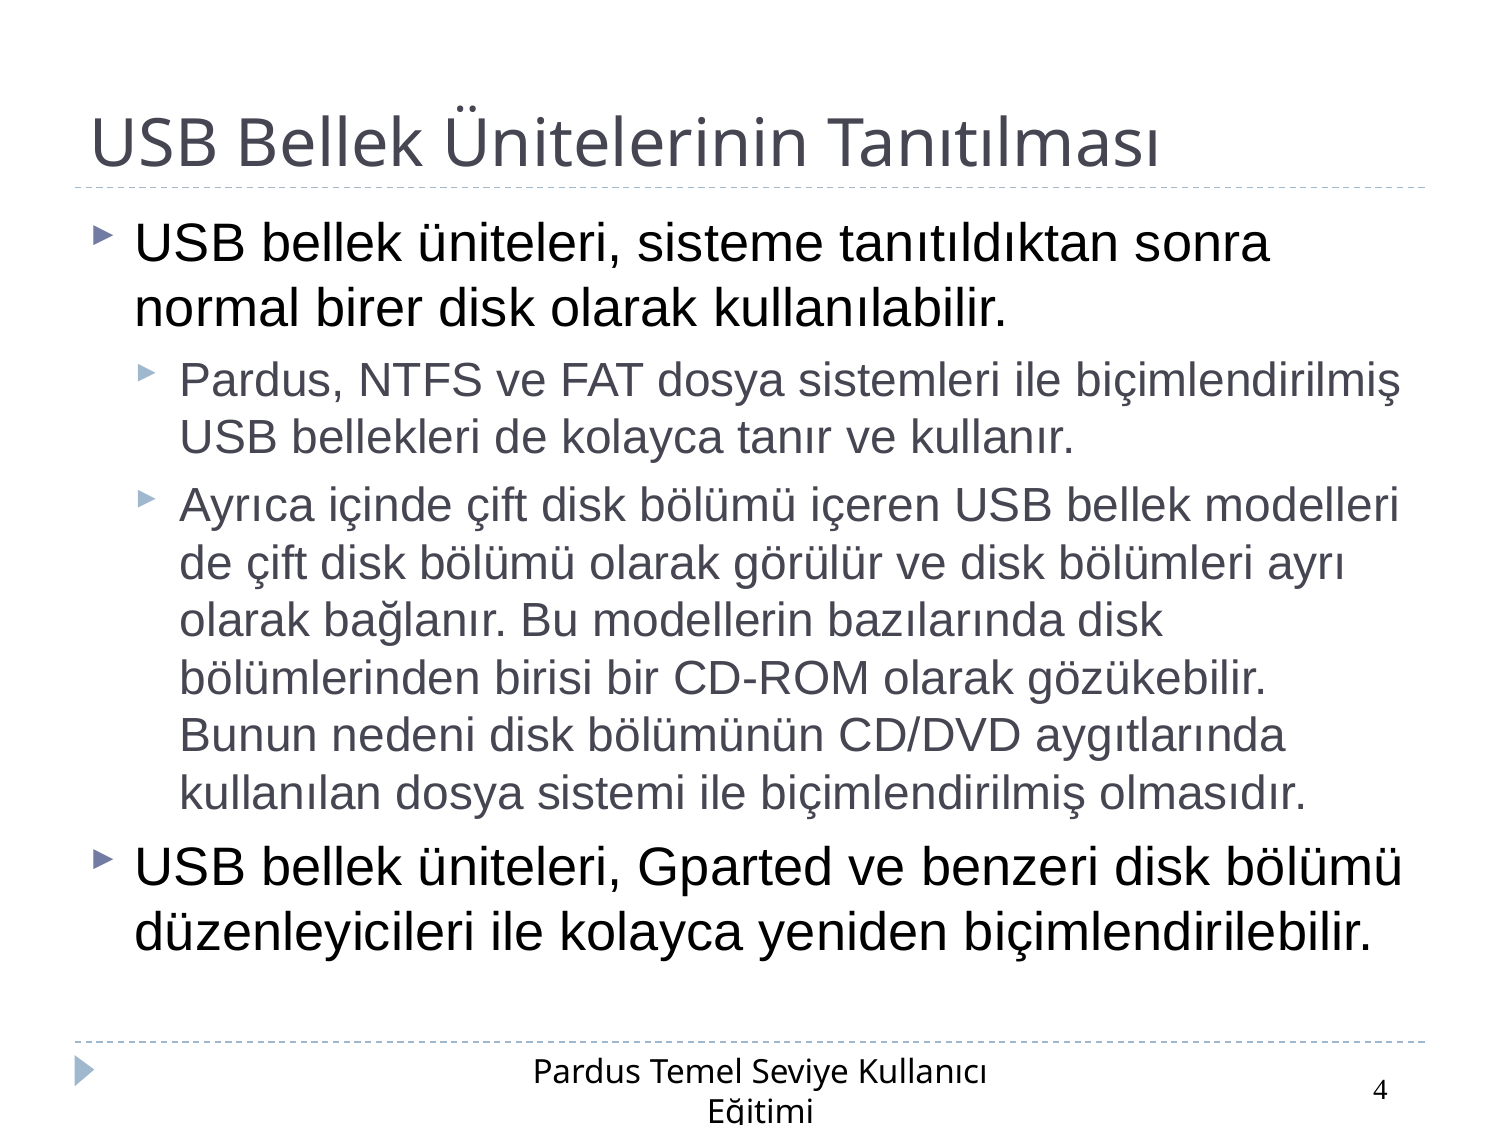

# USB Bellek Ünitelerinin Tanıtılması
USB bellek üniteleri, sisteme tanıtıldıktan sonra normal birer disk olarak kullanılabilir.
Pardus, NTFS ve FAT dosya sistemleri ile biçimlendirilmiş USB bellekleri de kolayca tanır ve kullanır.
Ayrıca içinde çift disk bölümü içeren USB bellek modelleri de çift disk bölümü olarak görülür ve disk bölümleri ayrı olarak bağlanır. Bu modellerin bazılarında disk bölümlerinden birisi bir CD-ROM olarak gözükebilir. Bunun nedeni disk bölümünün CD/DVD aygıtlarında kullanılan dosya sistemi ile biçimlendirilmiş olmasıdır.
USB bellek üniteleri, Gparted ve benzeri disk bölümü düzenleyicileri ile kolayca yeniden biçimlendirilebilir.